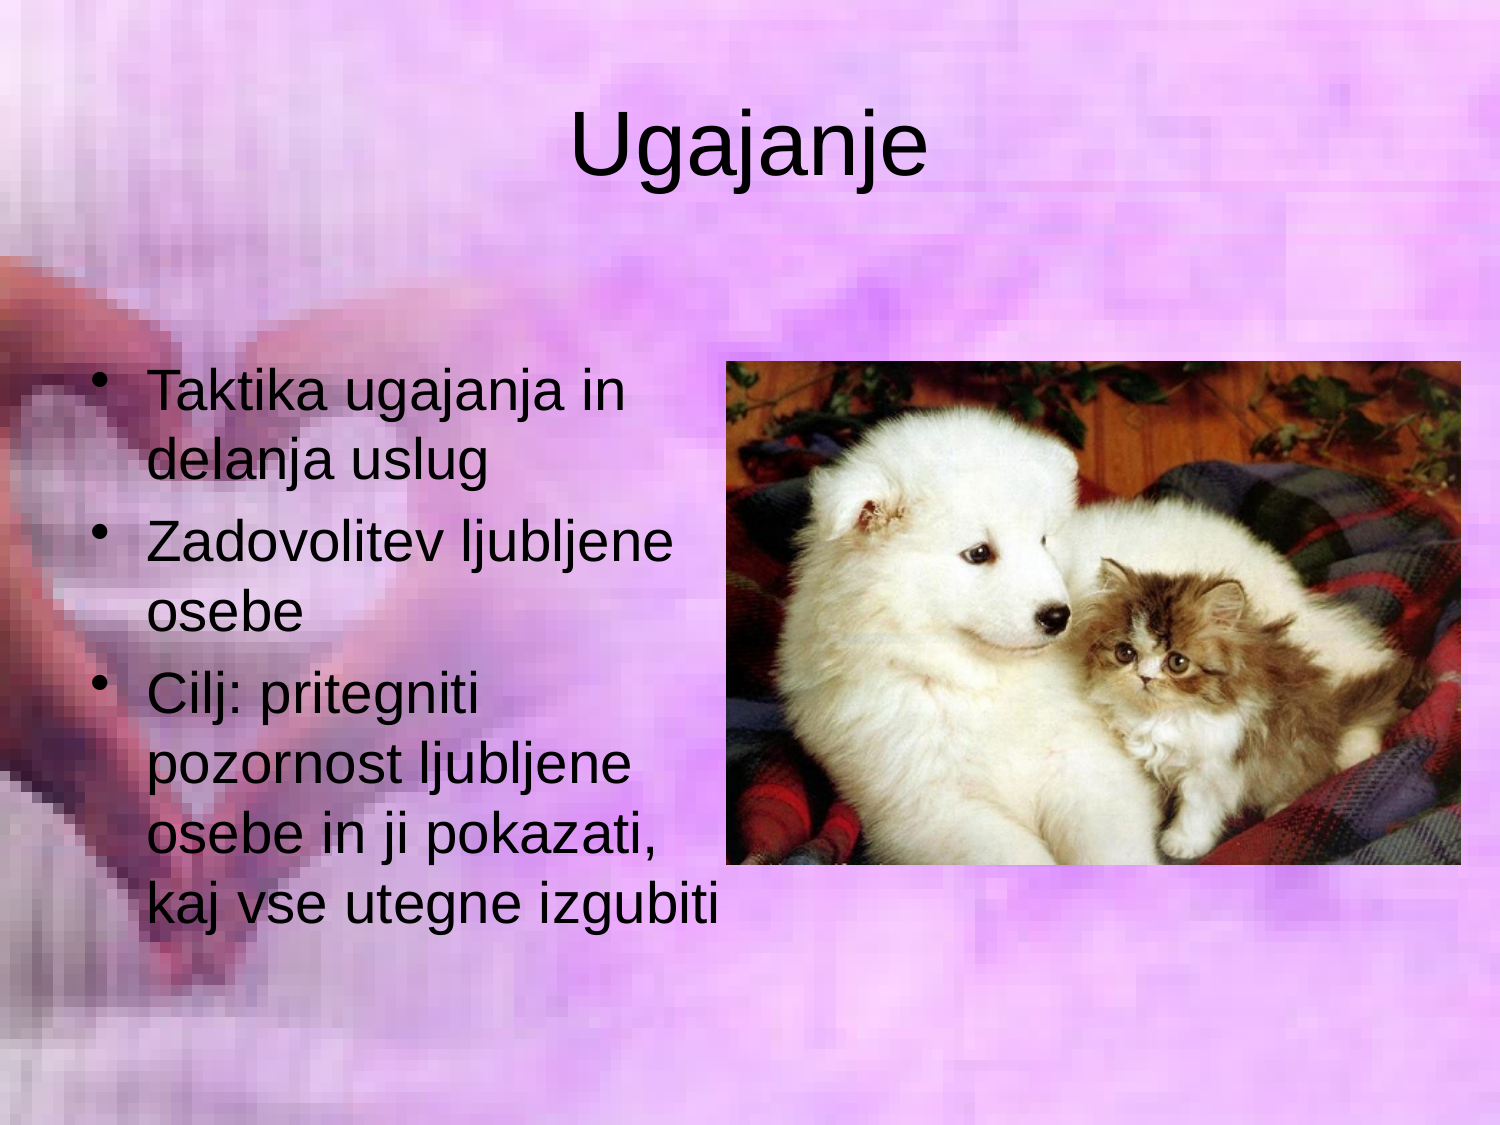

# Ugajanje
Taktika ugajanja in delanja uslug
Zadovolitev ljubljene osebe
Cilj: pritegniti pozornost ljubljene osebe in ji pokazati, kaj vse utegne izgubiti